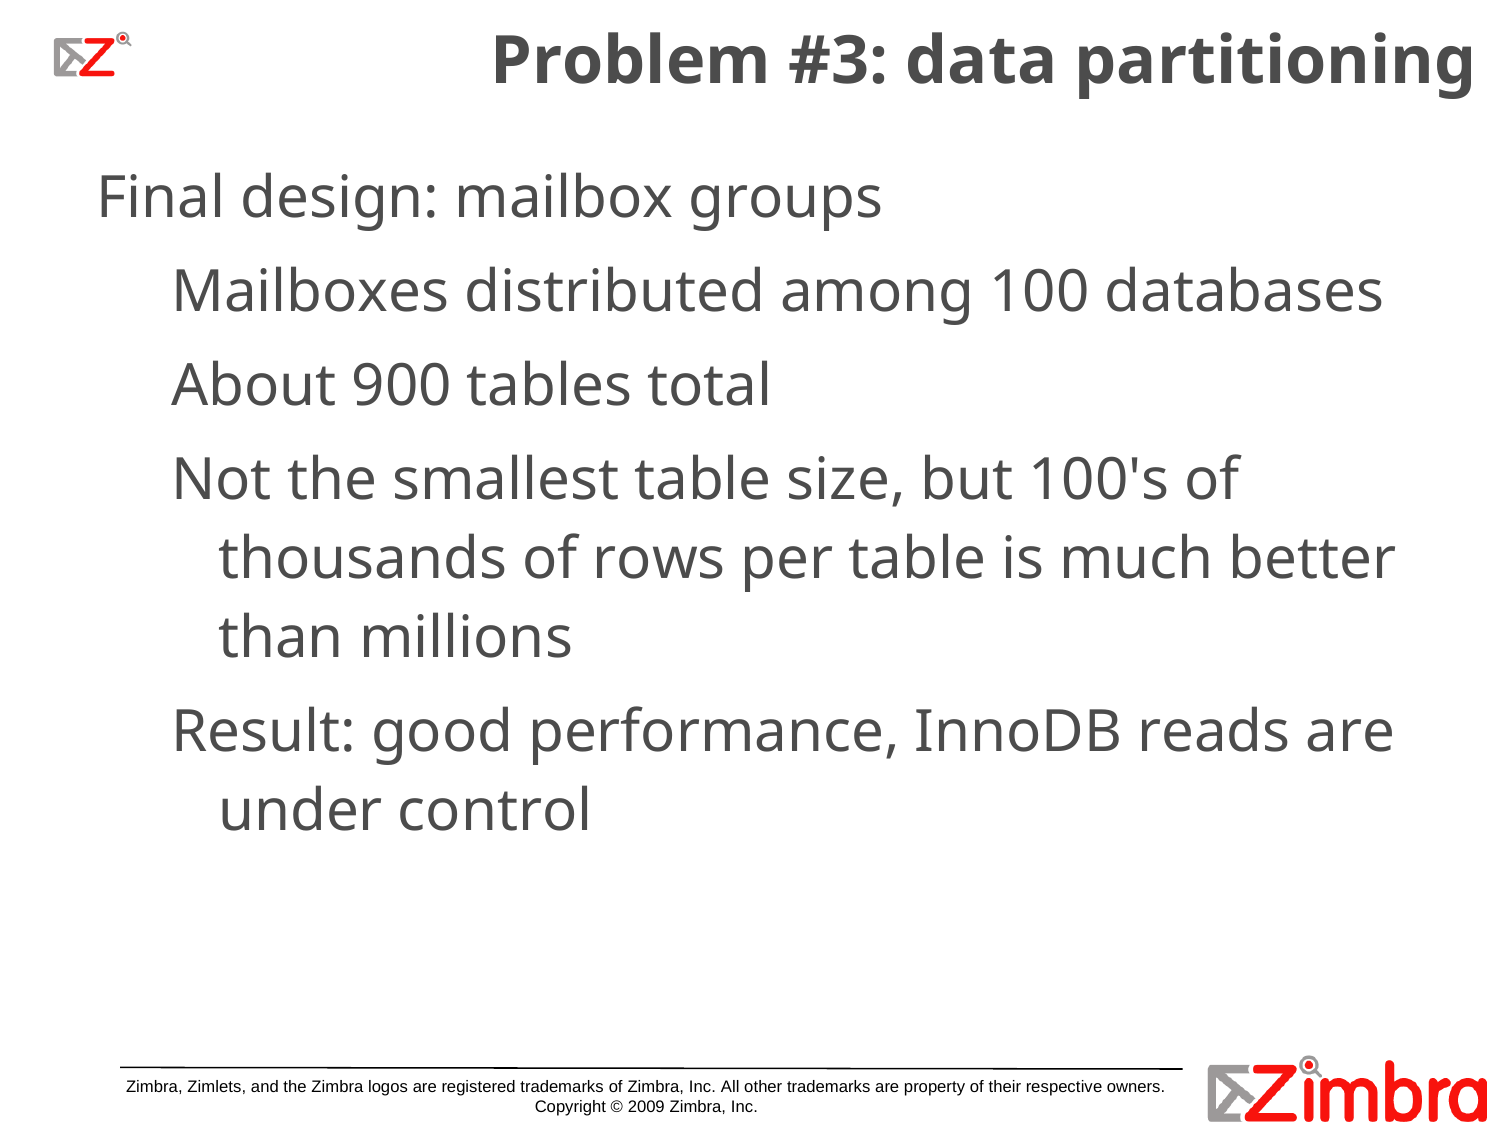

# Problem #3: data partitioning
Final design: mailbox groups
Mailboxes distributed among 100 databases
About 900 tables total
Not the smallest table size, but 100's of thousands of rows per table is much better than millions
Result: good performance, InnoDB reads are under control